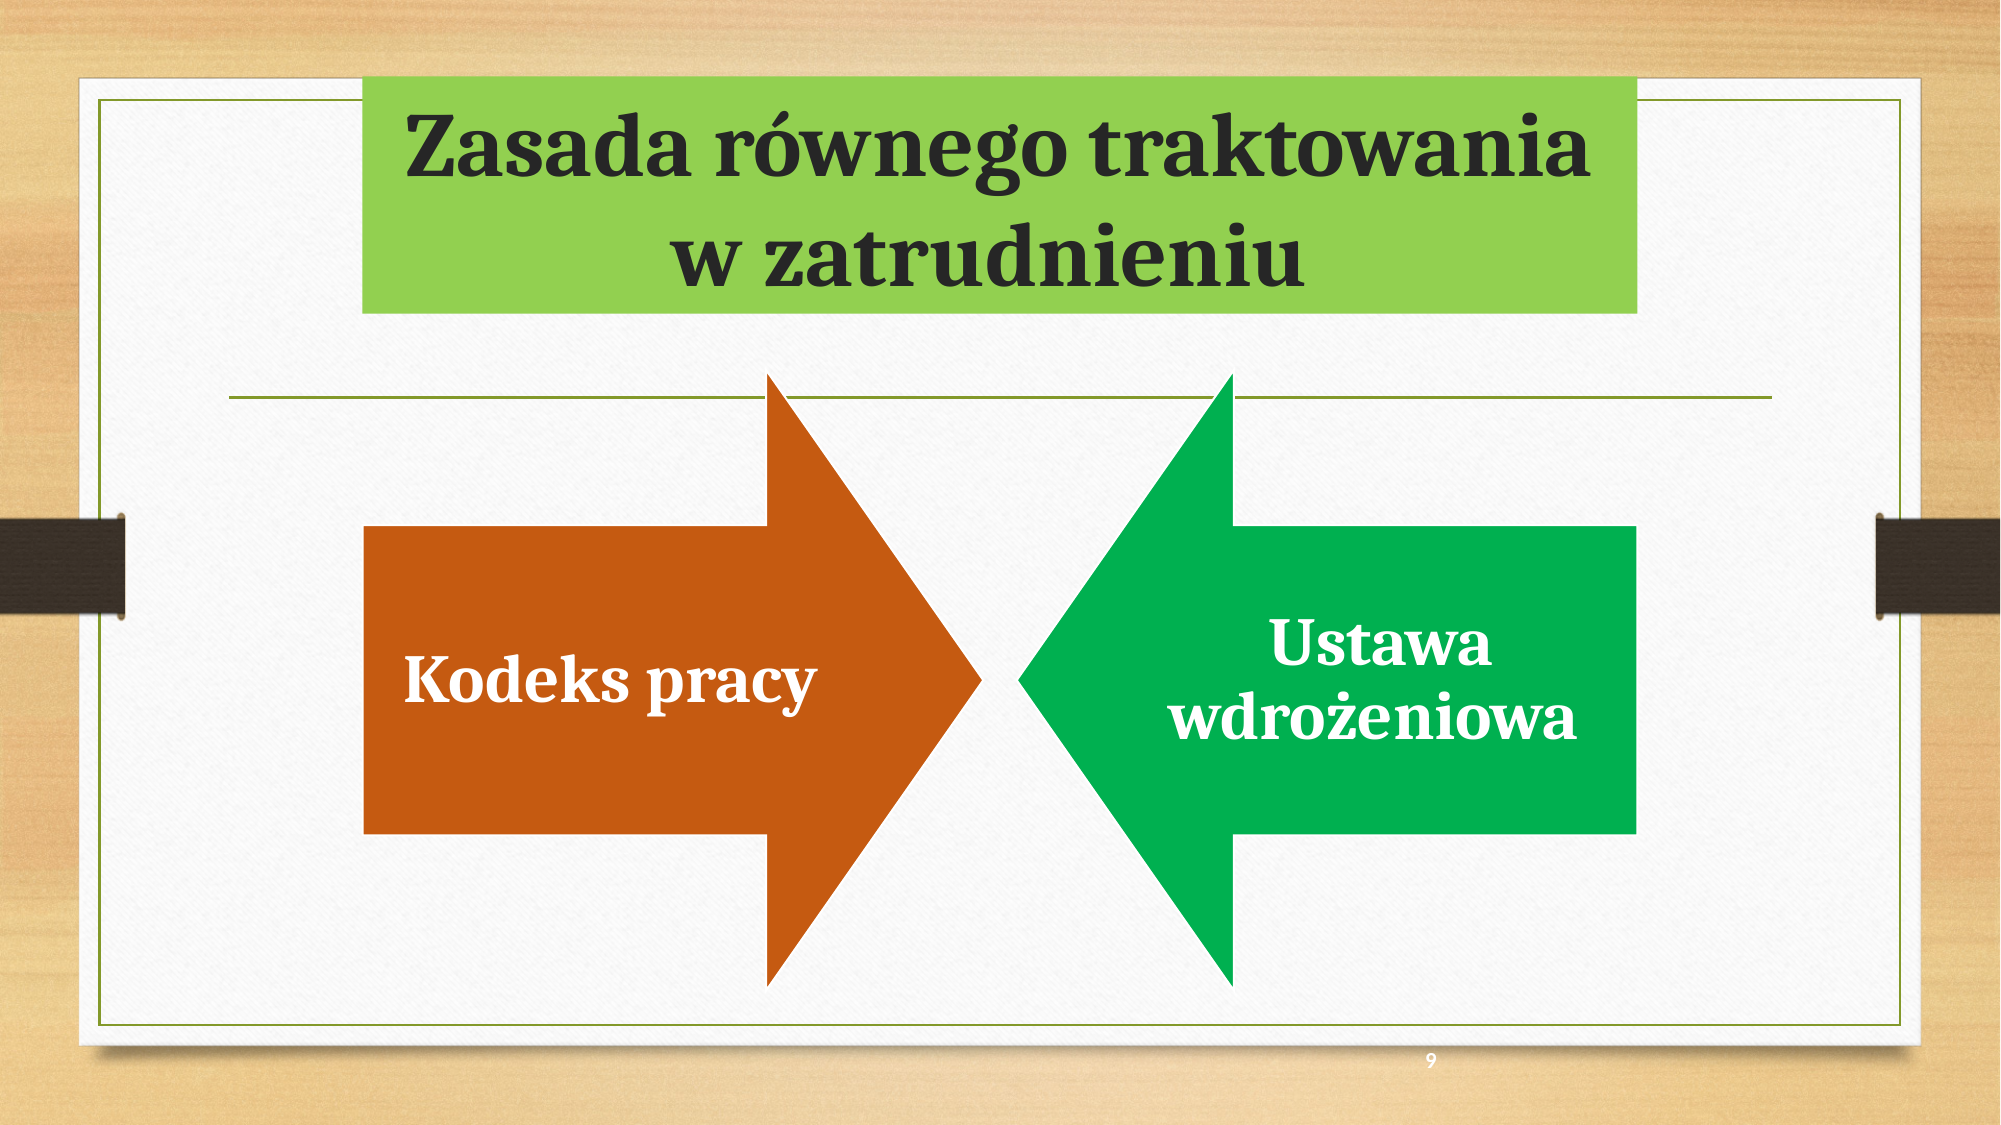

# Zasada równego traktowania w zatrudnieniu
Kodeks pracy
Ustawa wdrożeniowa